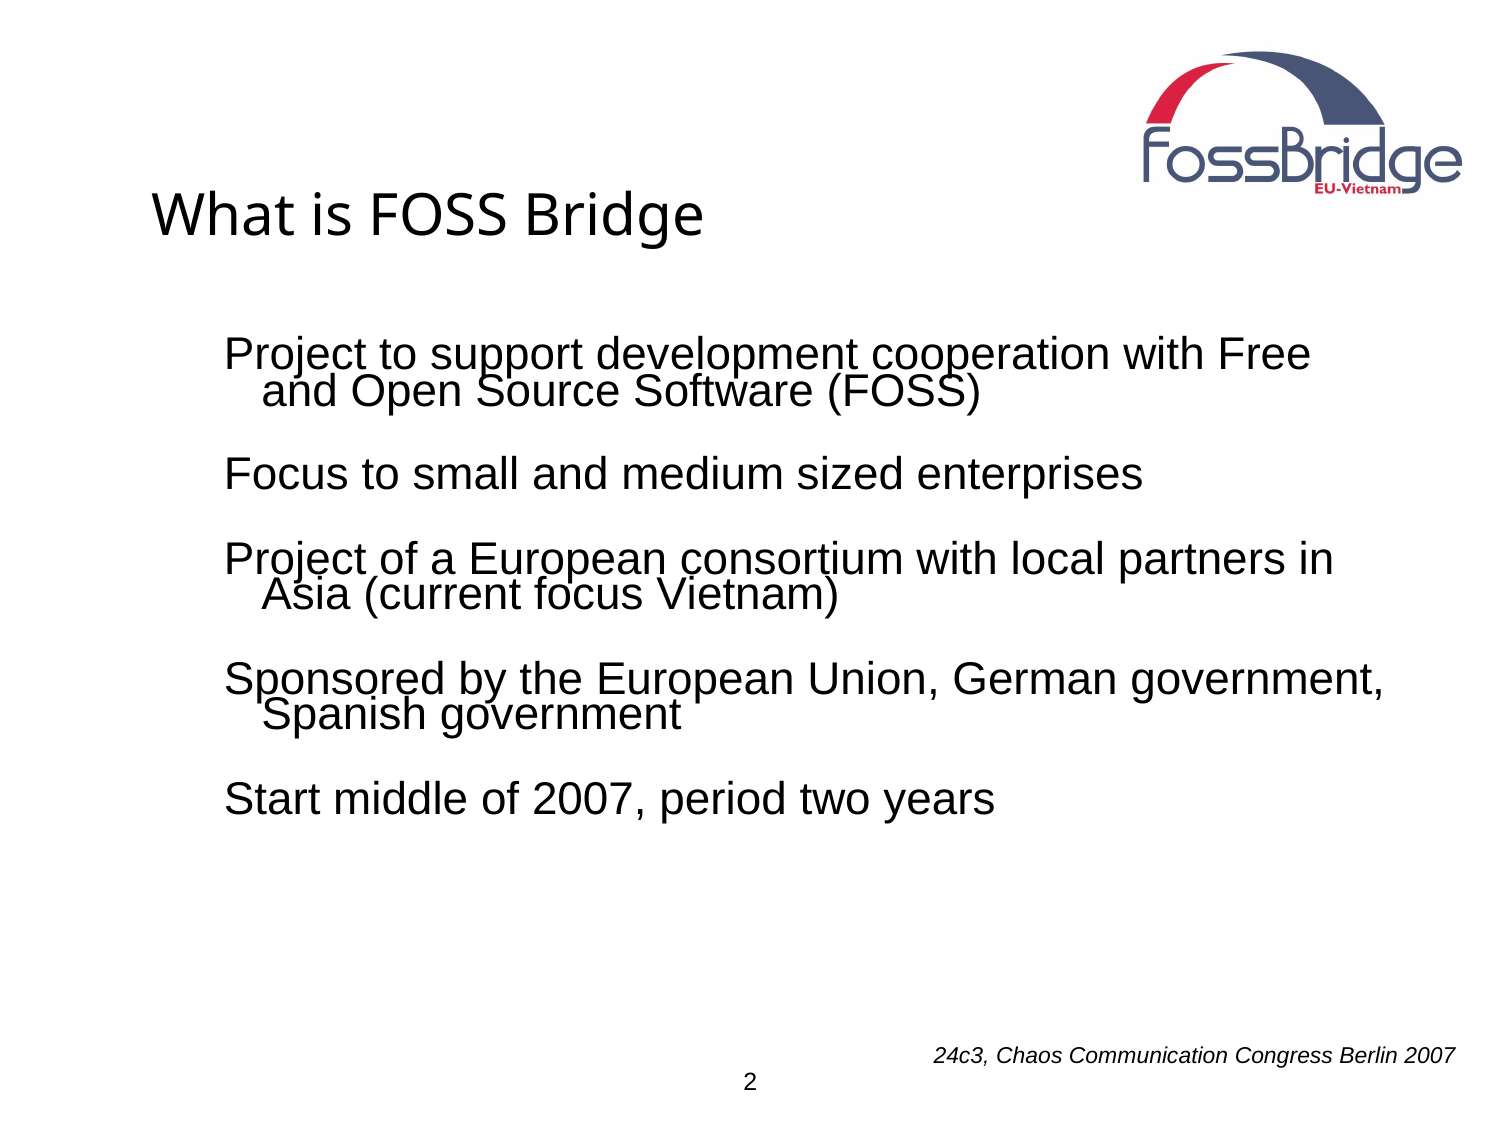

# What is FOSS Bridge
Project to support development cooperation with Free and Open Source Software (FOSS)
Focus to small and medium sized enterprises
Project of a European consortium with local partners in Asia (current focus Vietnam)
Sponsored by the European Union, German government, Spanish government
Start middle of 2007, period two years